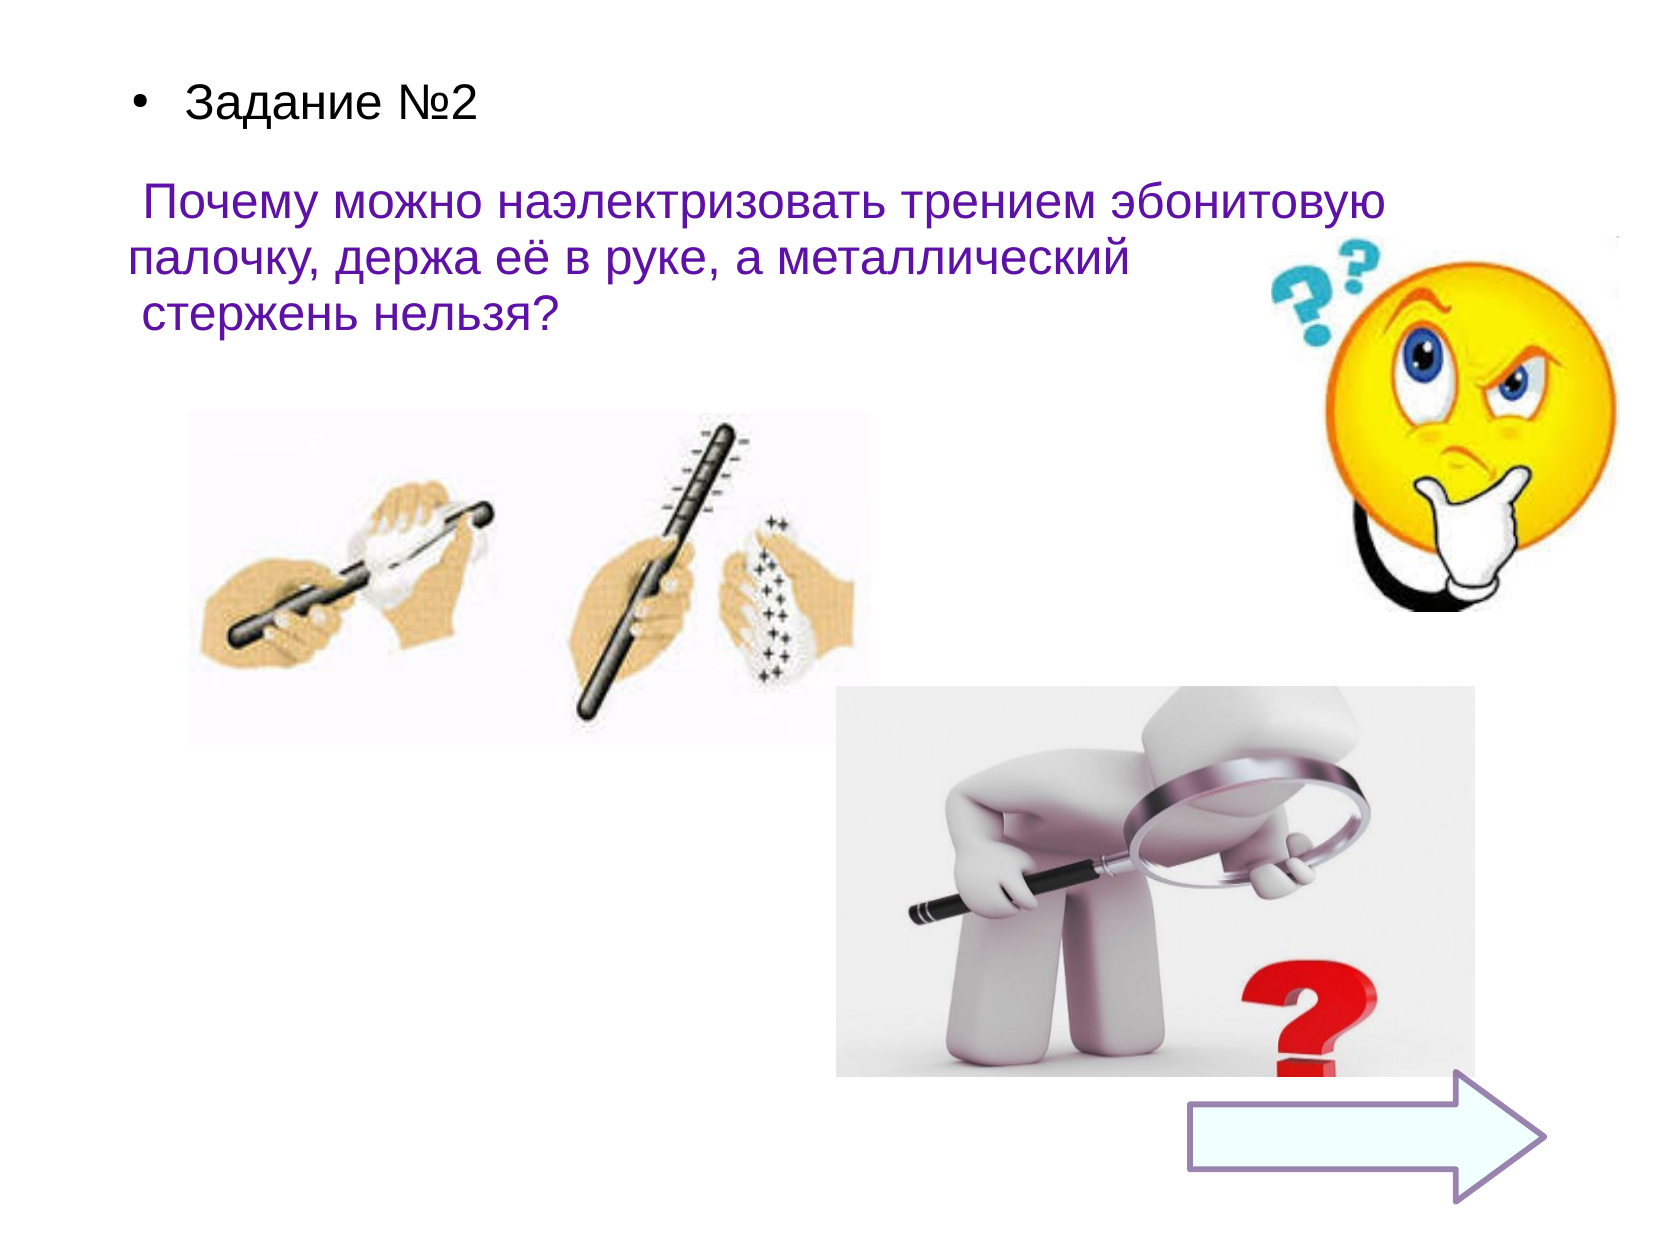

Задание №2
# Почему можно наэлектризовать трением эбонитовую палочку, держа её в руке, а металлический стержень нельзя?